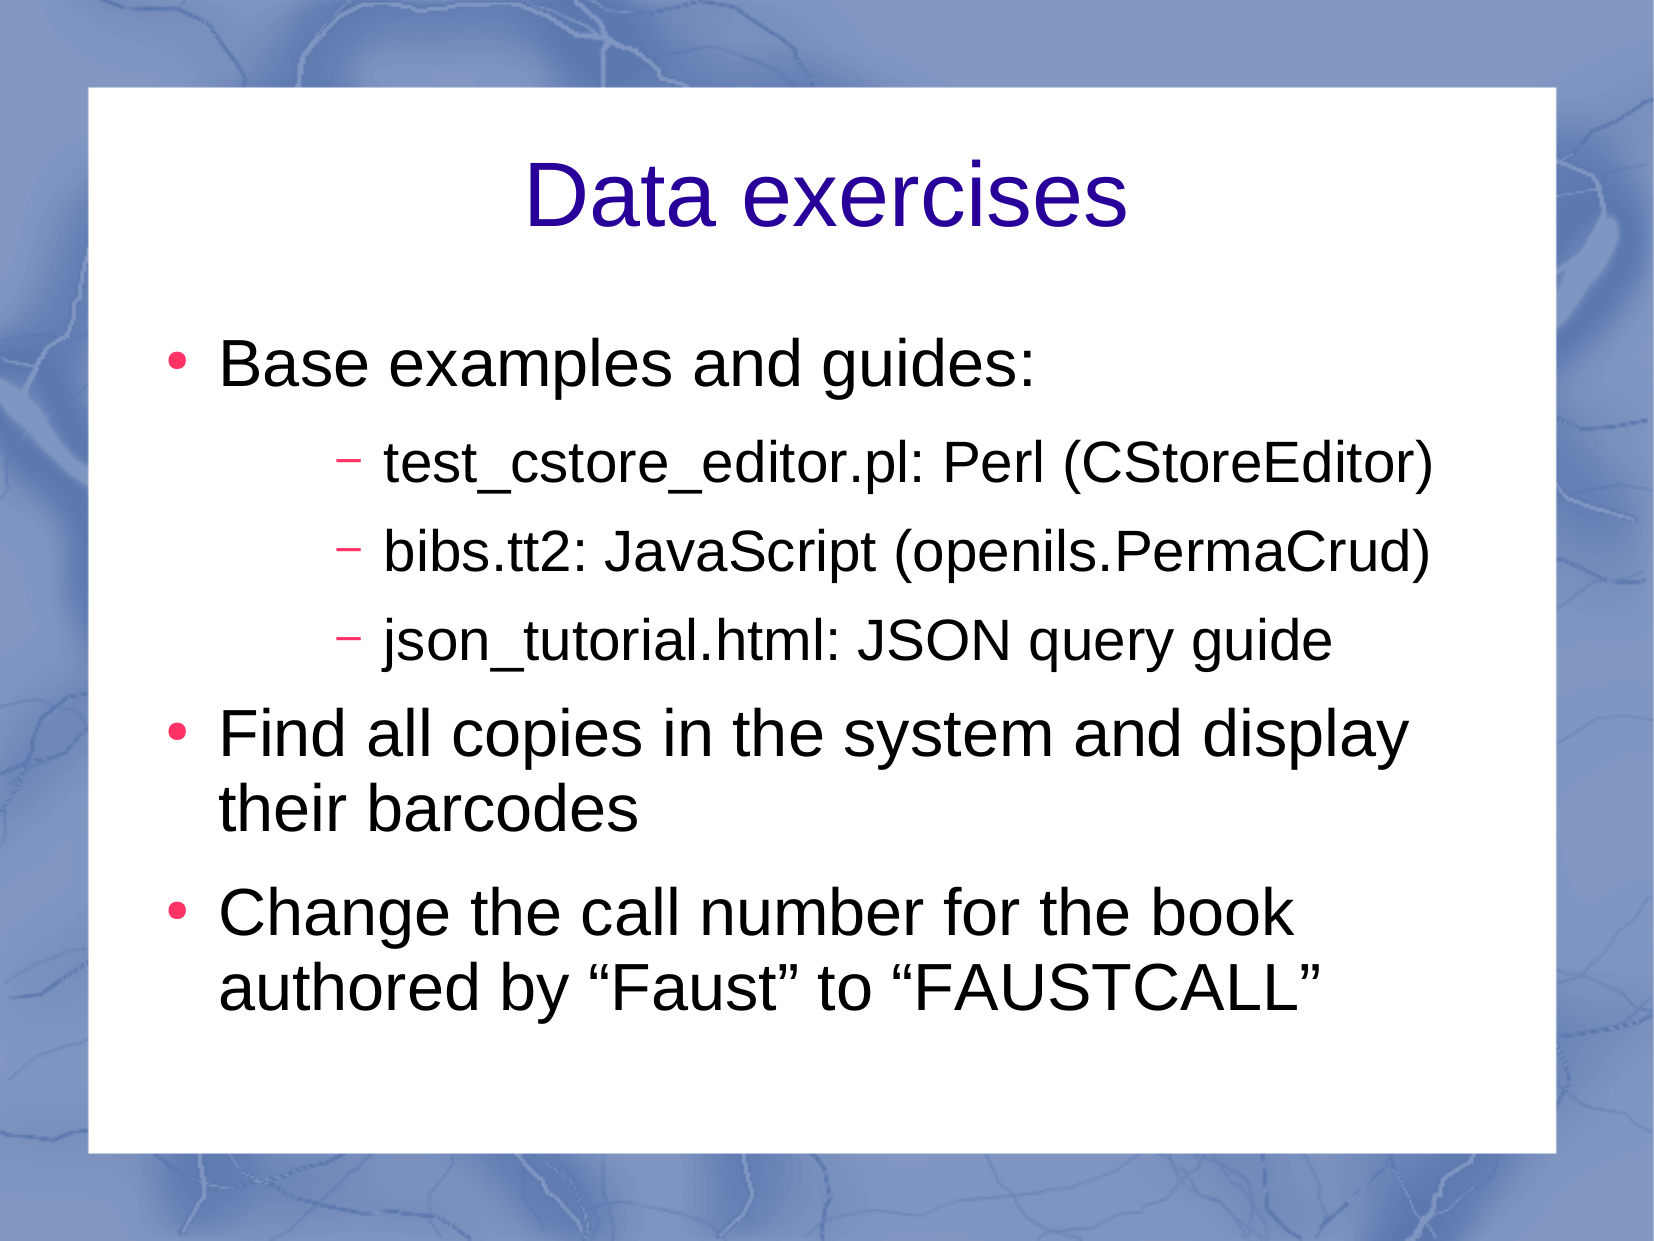

# Data exercises
Base examples and guides:
test_cstore_editor.pl: Perl (CStoreEditor)
bibs.tt2: JavaScript (openils.PermaCrud)
json_tutorial.html: JSON query guide
Find all copies in the system and display their barcodes
Change the call number for the book authored by “Faust” to “FAUSTCALL”